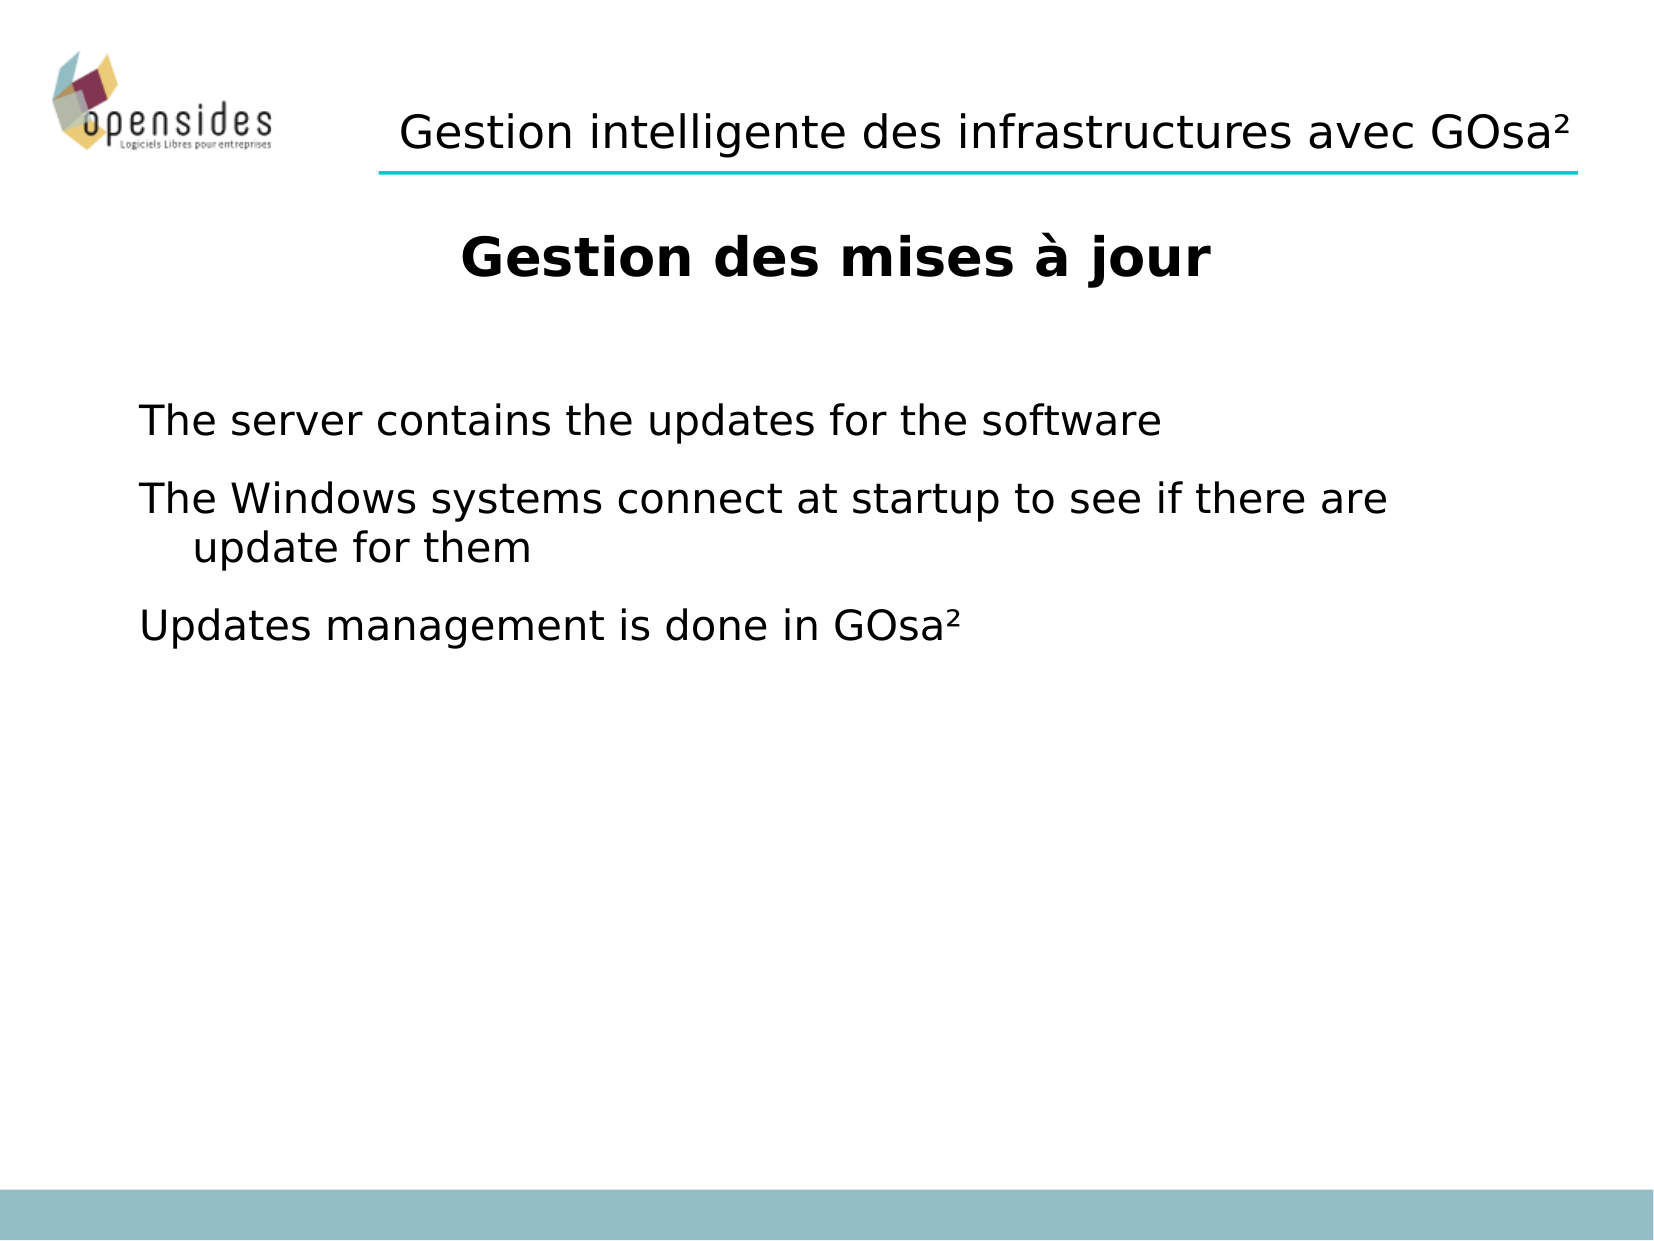

Gestion intelligente des infrastructures avec GOsa²
# Gestion des mises à jour
The server contains the updates for the software
The Windows systems connect at startup to see if there are update for them
Updates management is done in GOsa²